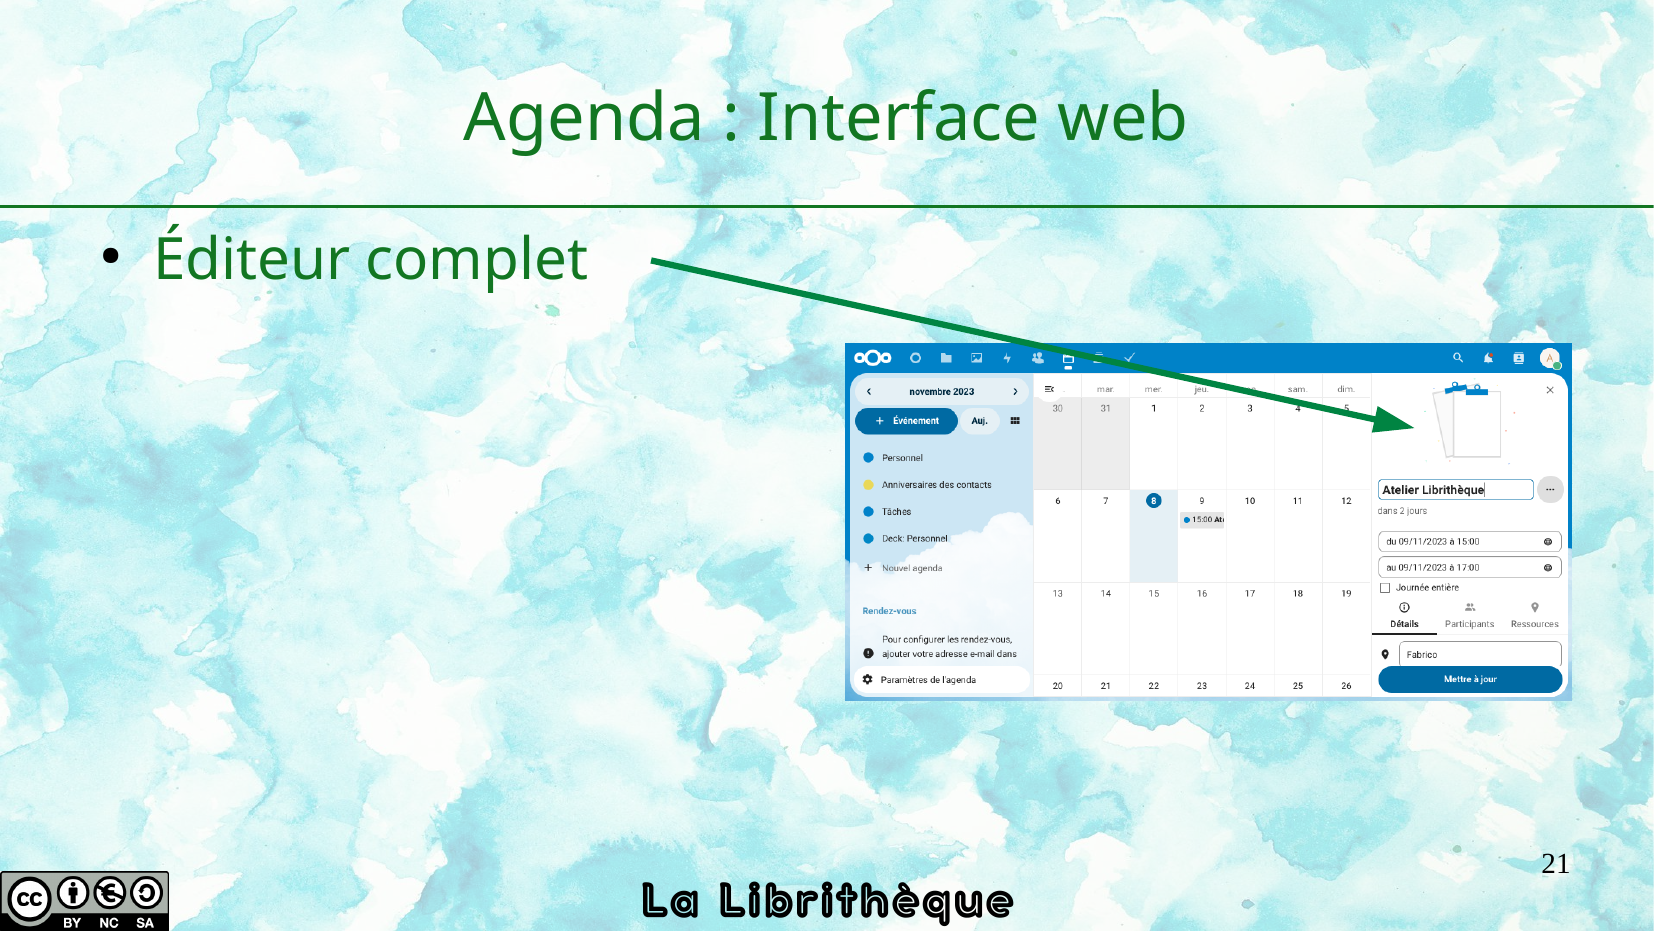

# Agenda : Interface web
Éditeur complet
21